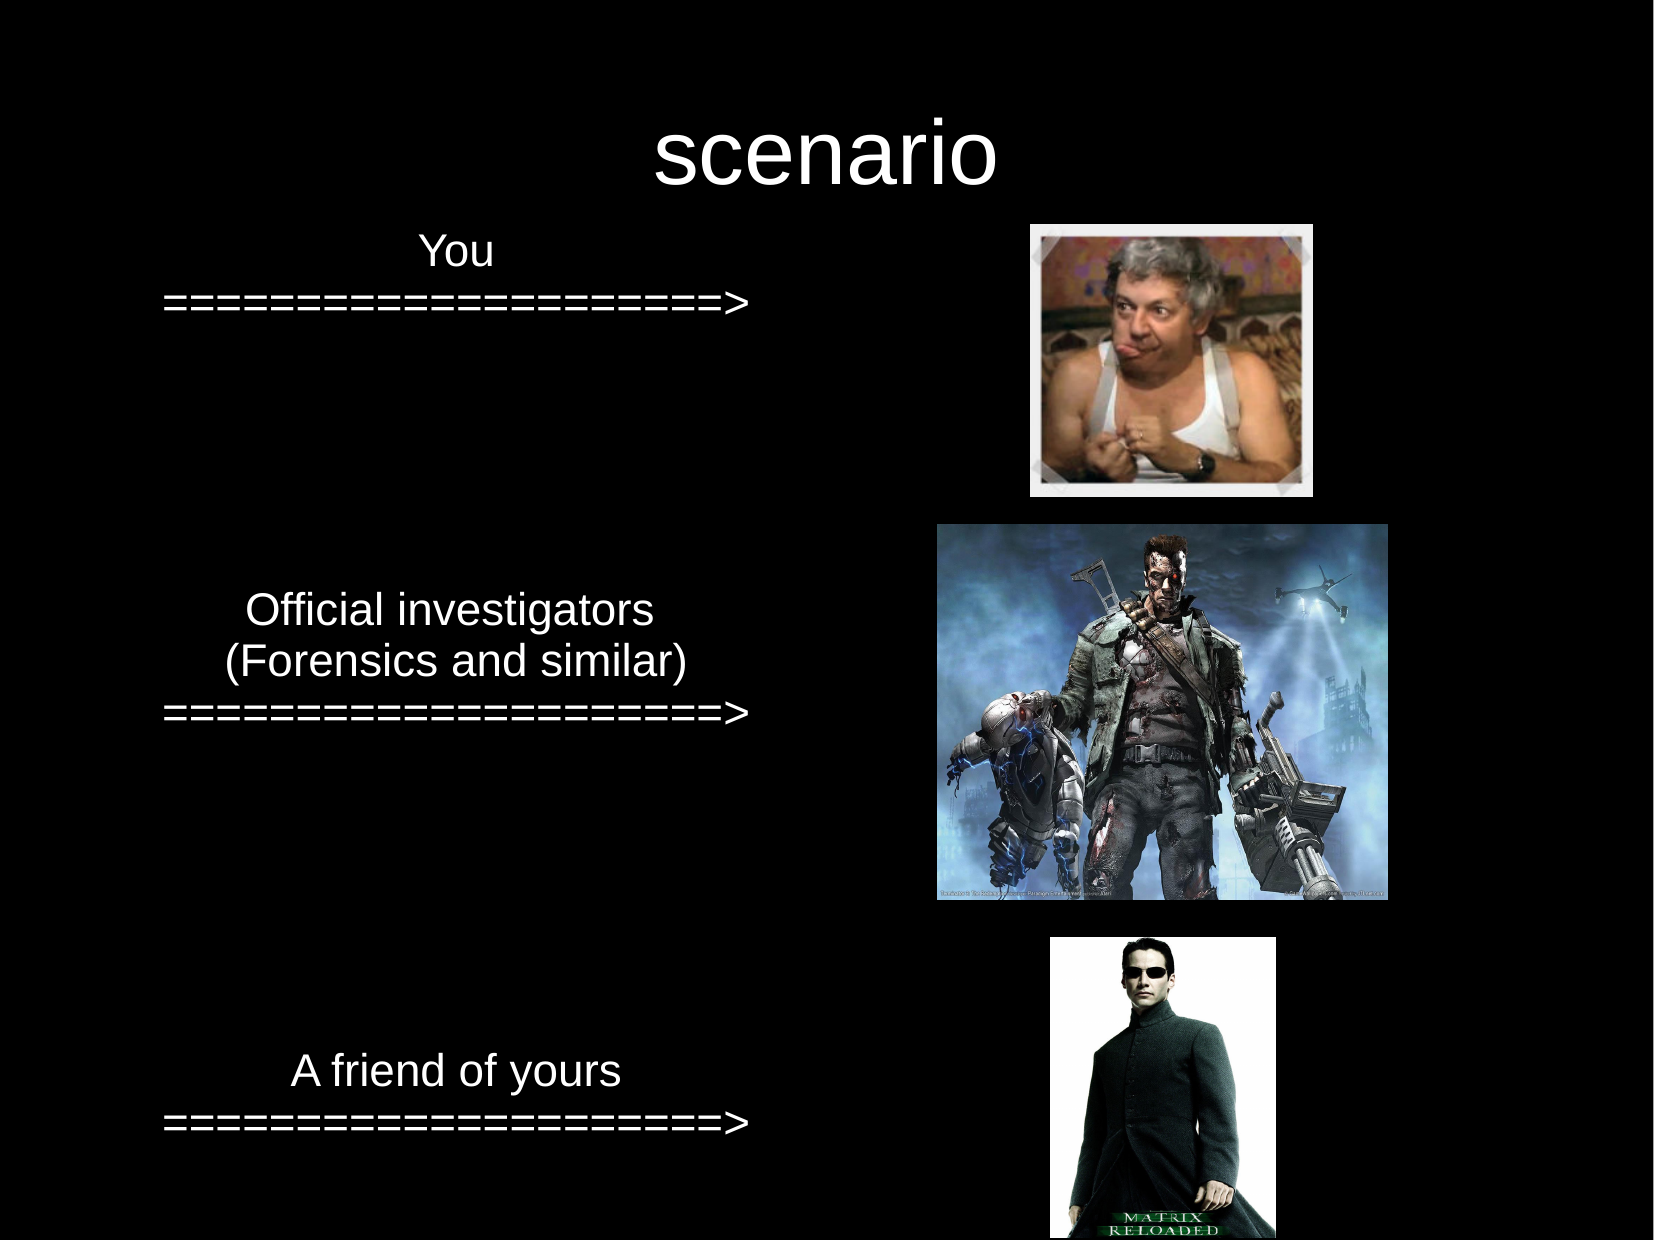

# scenario
You
=====================>
Official investigators
(Forensics and similar)
=====================>
A friend of yours
=====================>